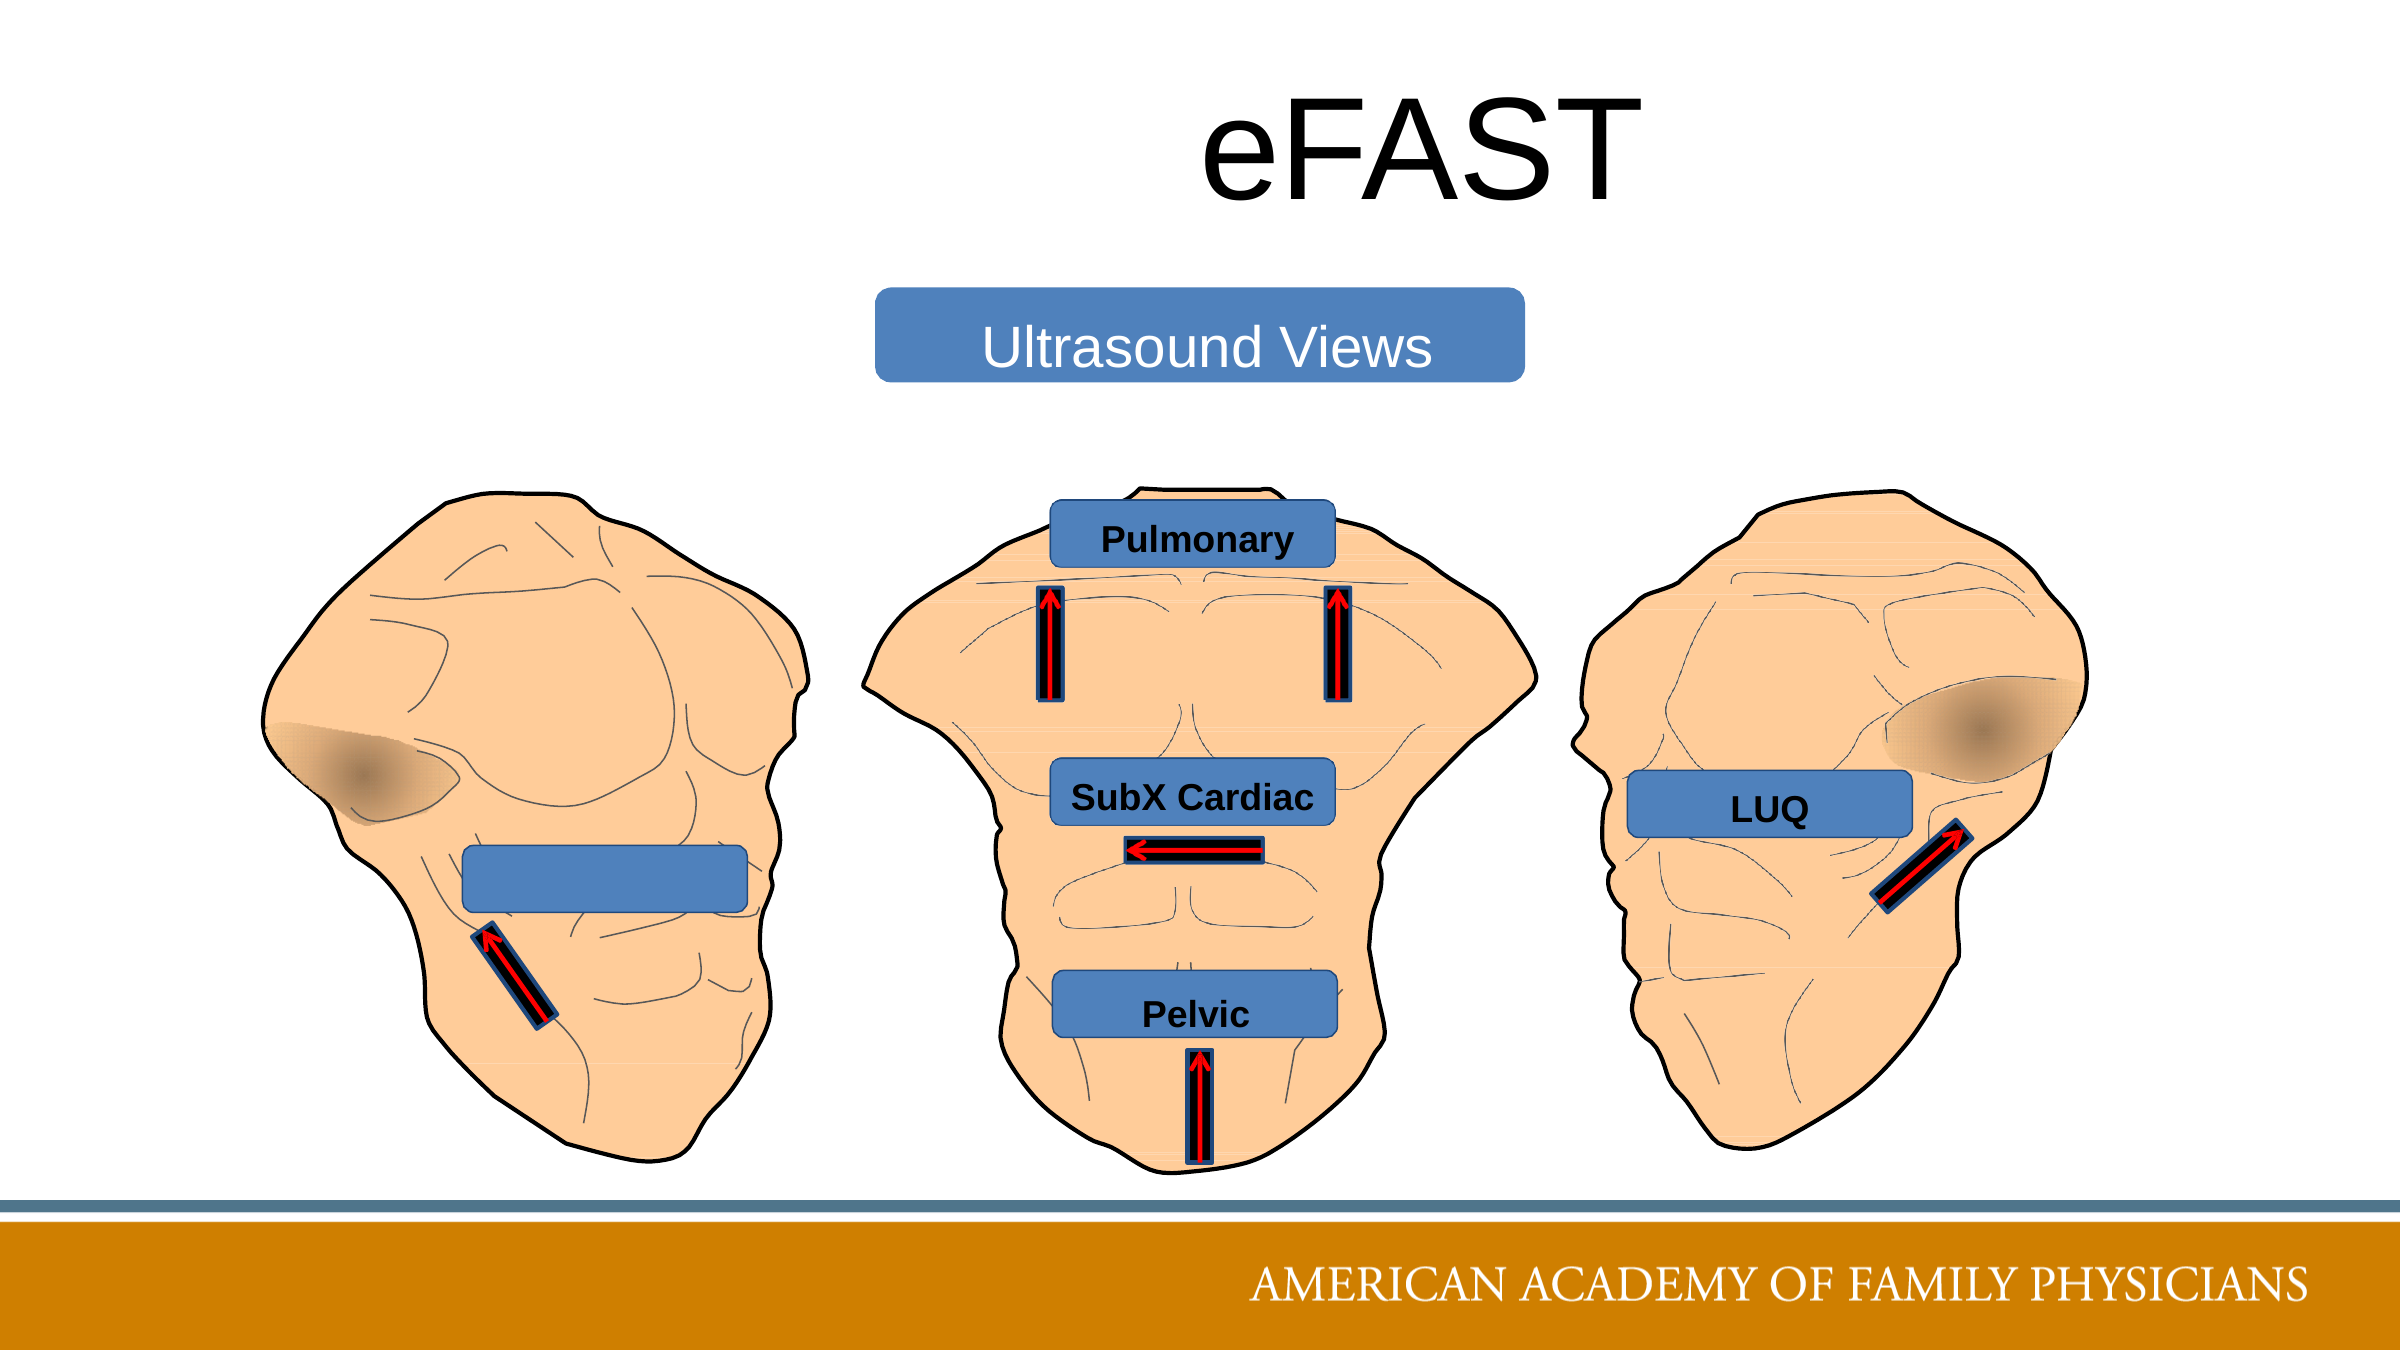

# eFAST
Ultrasound Views
Pulmonary
SubX Cardiac
LUQ
RUQ
Pelvic